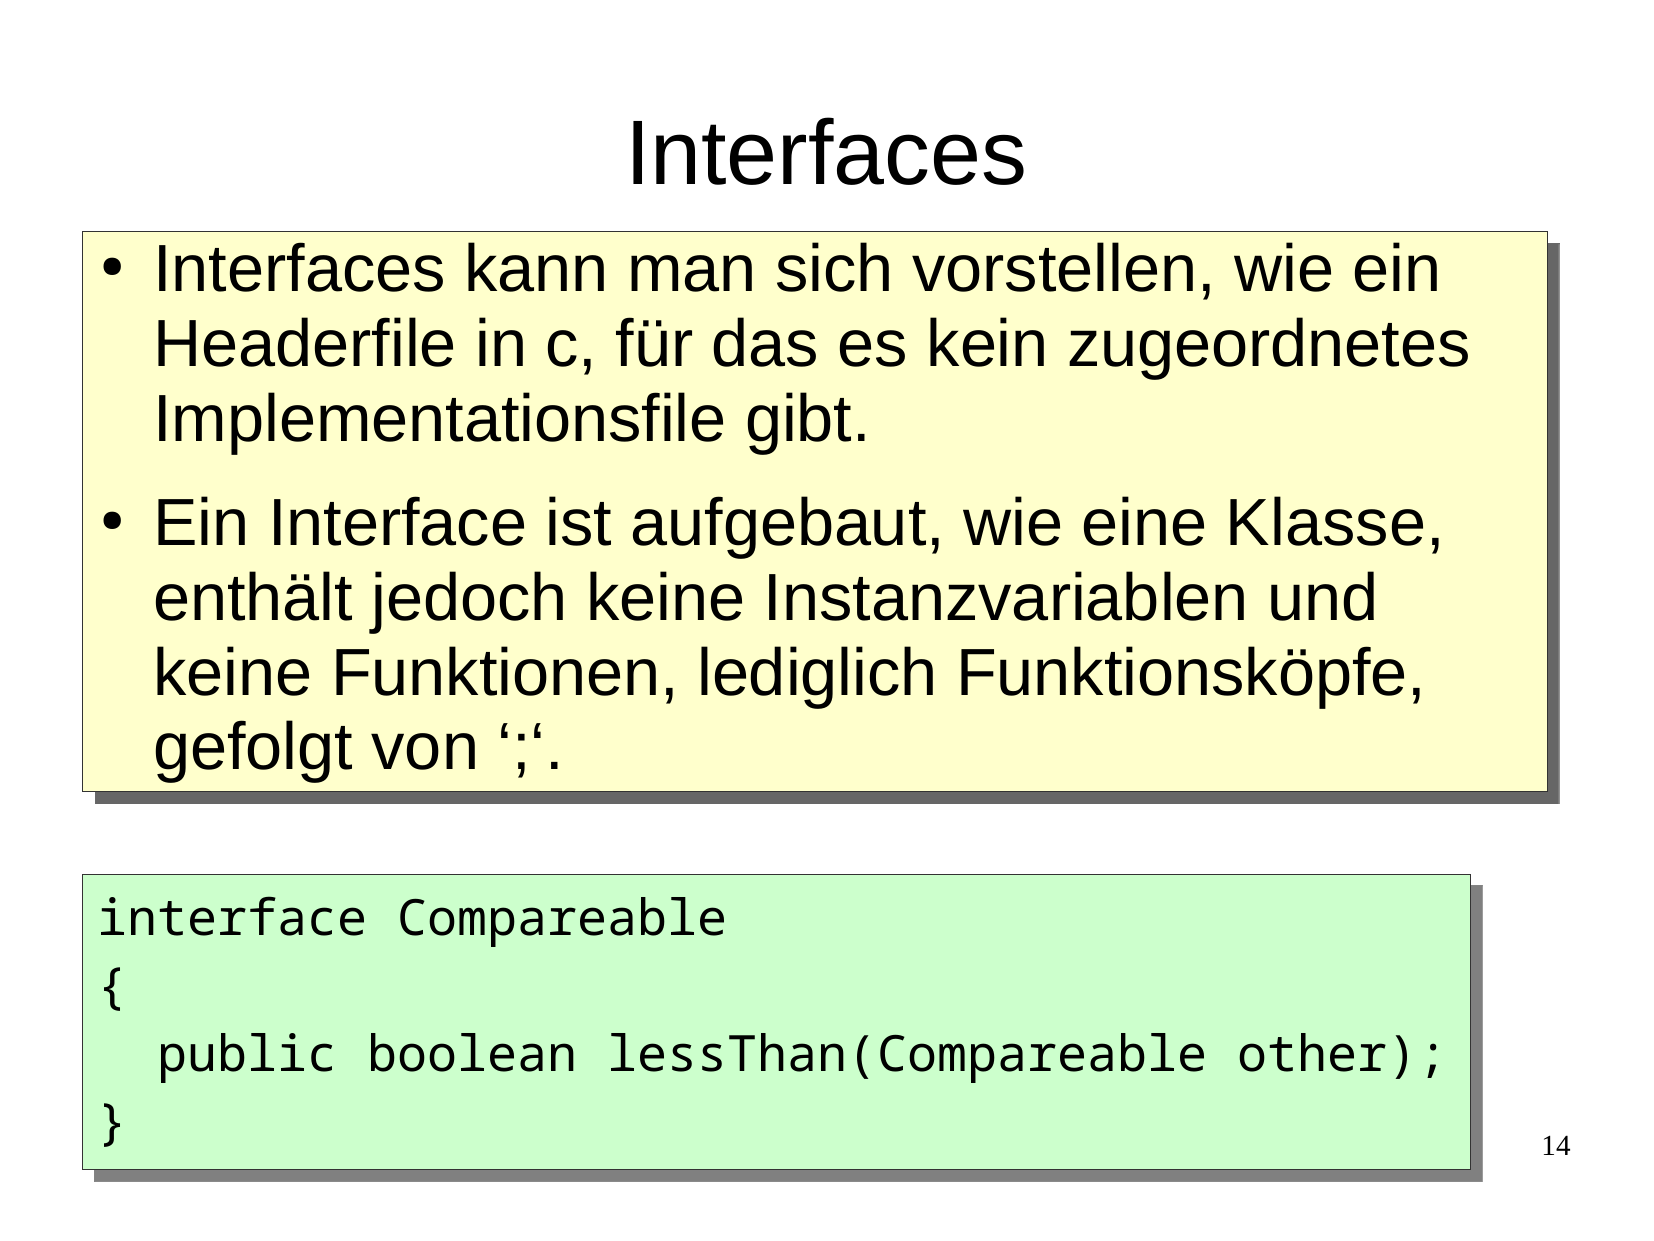

# Interfaces
Interfaces kann man sich vorstellen, wie ein Headerfile in c, für das es kein zugeordnetes Implementationsfile gibt.
Ein Interface ist aufgebaut, wie eine Klasse, enthält jedoch keine Instanzvariablen und keine Funktionen, lediglich Funktionsköpfe, gefolgt von ‘;‘.
interface Compareable
{
 public boolean lessThan(Compareable other);
}
14